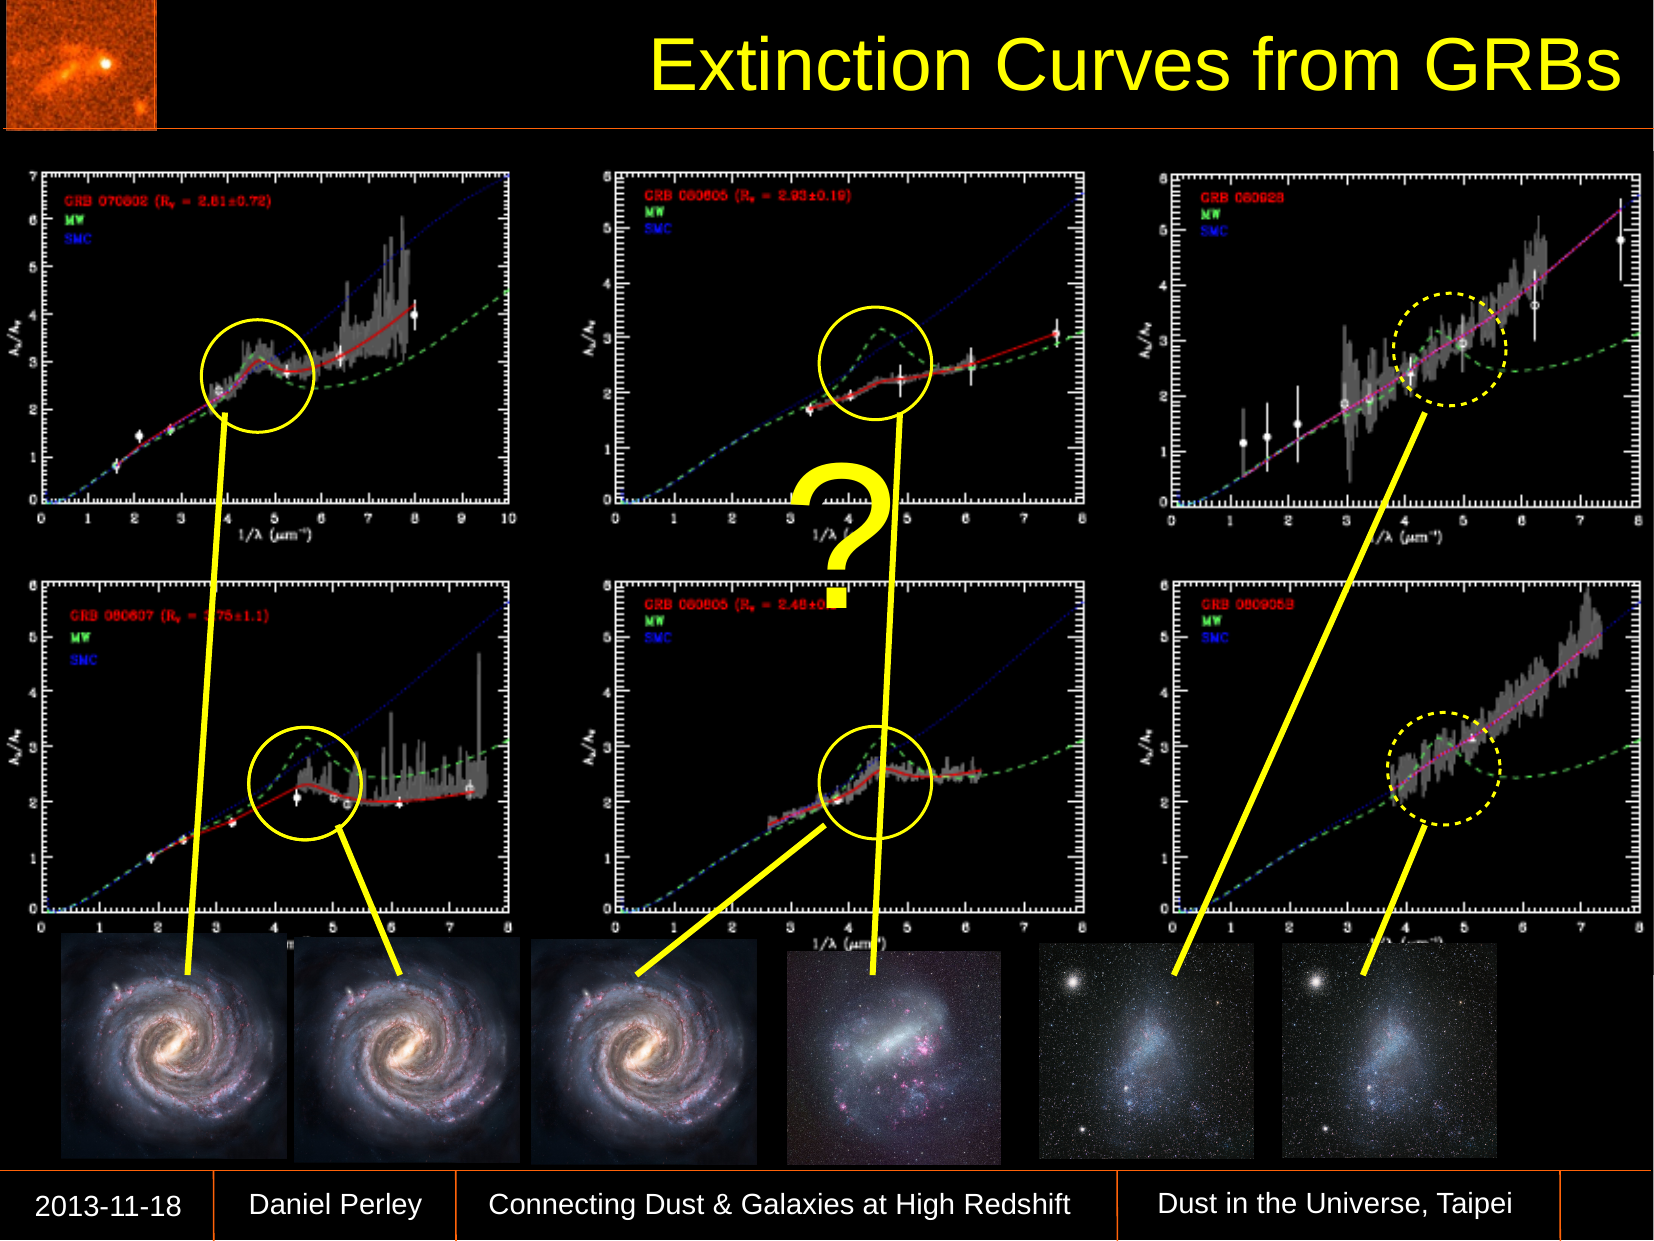

# Extinction Curves from GRBs
Lots of other examples
Show some of your plots and also show the Zafar paper
But, what types of galaxies do these come from?
Why 2175 sometimes and not others?
?
2013-11-18